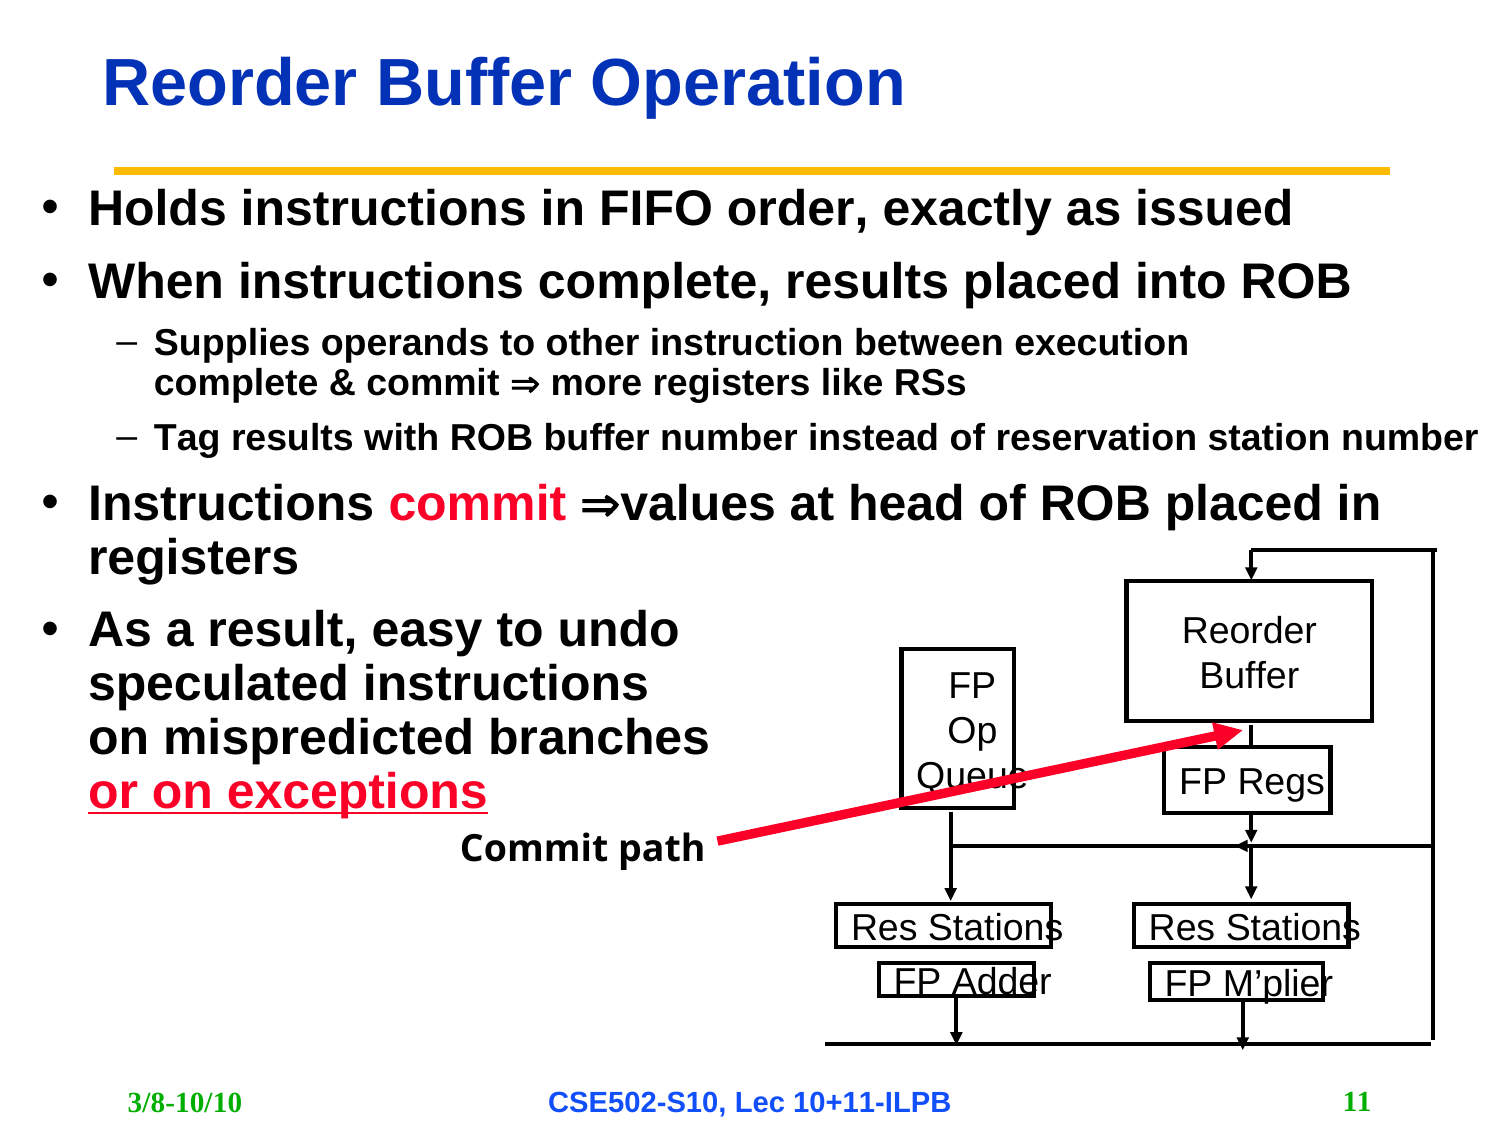

# Reorder Buffer Operation
Holds instructions in FIFO order, exactly as issued
When instructions complete, results placed into ROB
Supplies operands to other instruction between execution
complete & commit  more registers like RSs
Tag results with ROB buffer number instead of reservation station number
Instructions commit values at head of ROB placed in registers
As a result, easy to undo
speculated instructions
on mispredicted branches
or on exceptions
Reorder
Buffer
FP
Op
Queue
FP Regs
Res Stations
Res Stations
FP Adder
FP M’plier
Commit path
10
3/8-10/10
CSE502-S10, Lec 10+11-ILPB